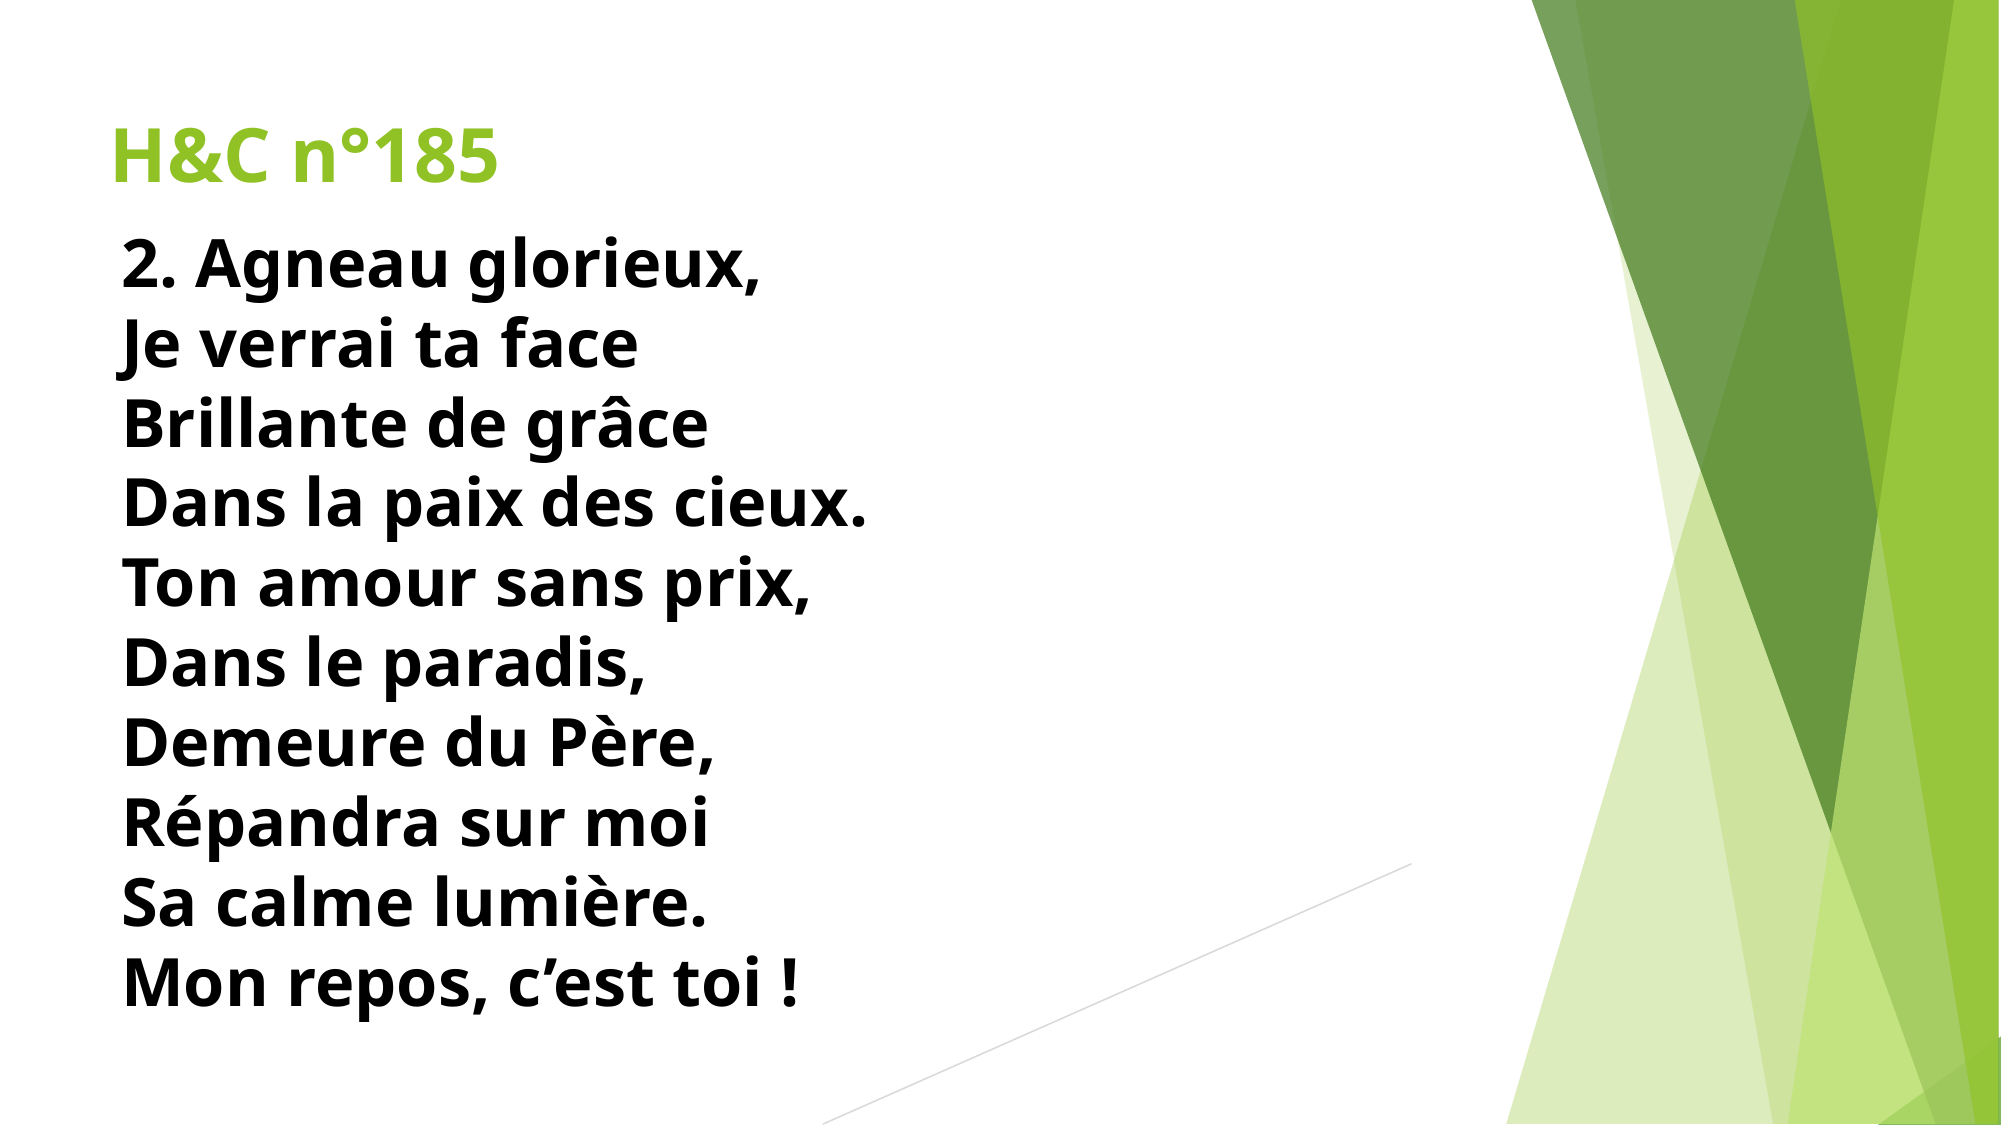

H&C n°185
2. Agneau glorieux,
Je verrai ta face
Brillante de grâce
Dans la paix des cieux.
Ton amour sans prix,
Dans le paradis,
Demeure du Père,
Répandra sur moi
Sa calme lumière.
Mon repos, c’est toi !